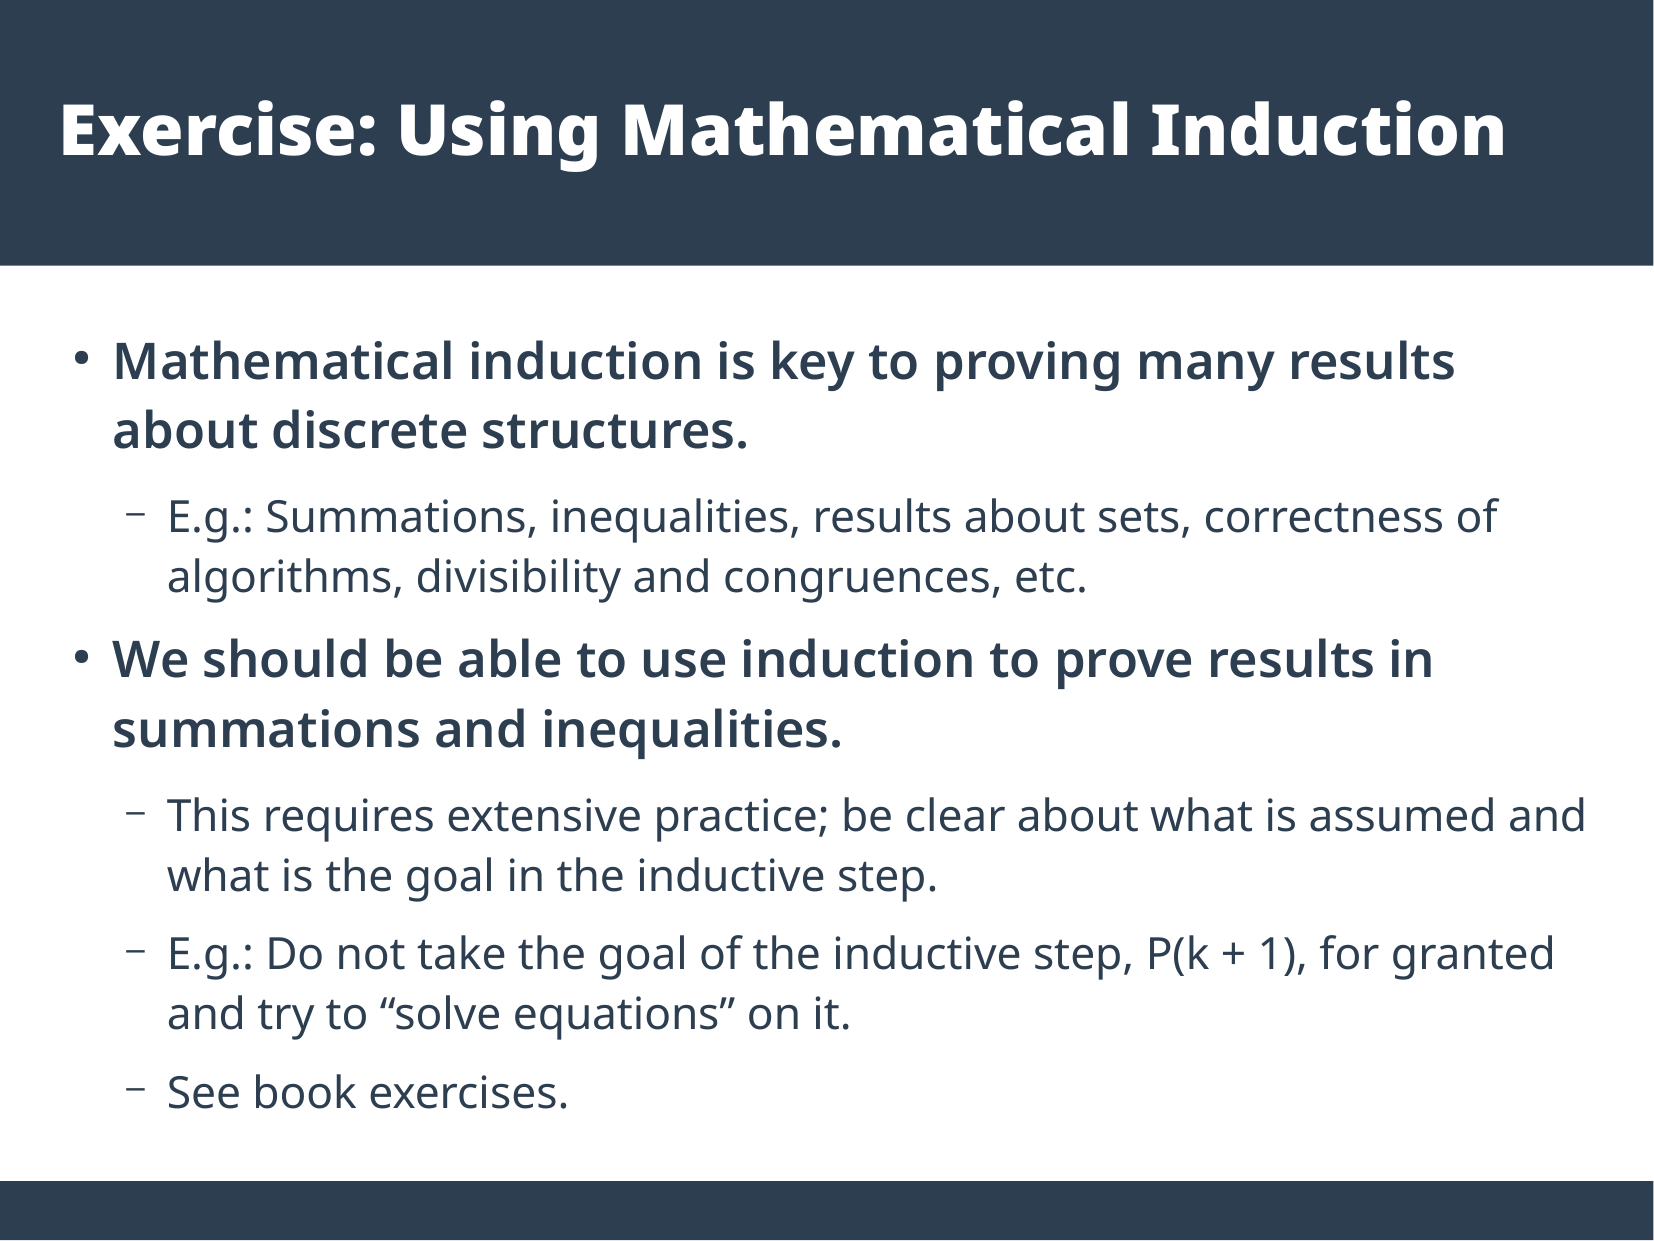

# Exercise: Using Mathematical Induction
Mathematical induction is key to proving many results about discrete structures.
E.g.: Summations, inequalities, results about sets, correctness of algorithms, divisibility and congruences, etc.
We should be able to use induction to prove results in summations and inequalities.
This requires extensive practice; be clear about what is assumed and what is the goal in the inductive step.
E.g.: Do not take the goal of the inductive step, P(k + 1), for granted and try to “solve equations” on it.
See book exercises.